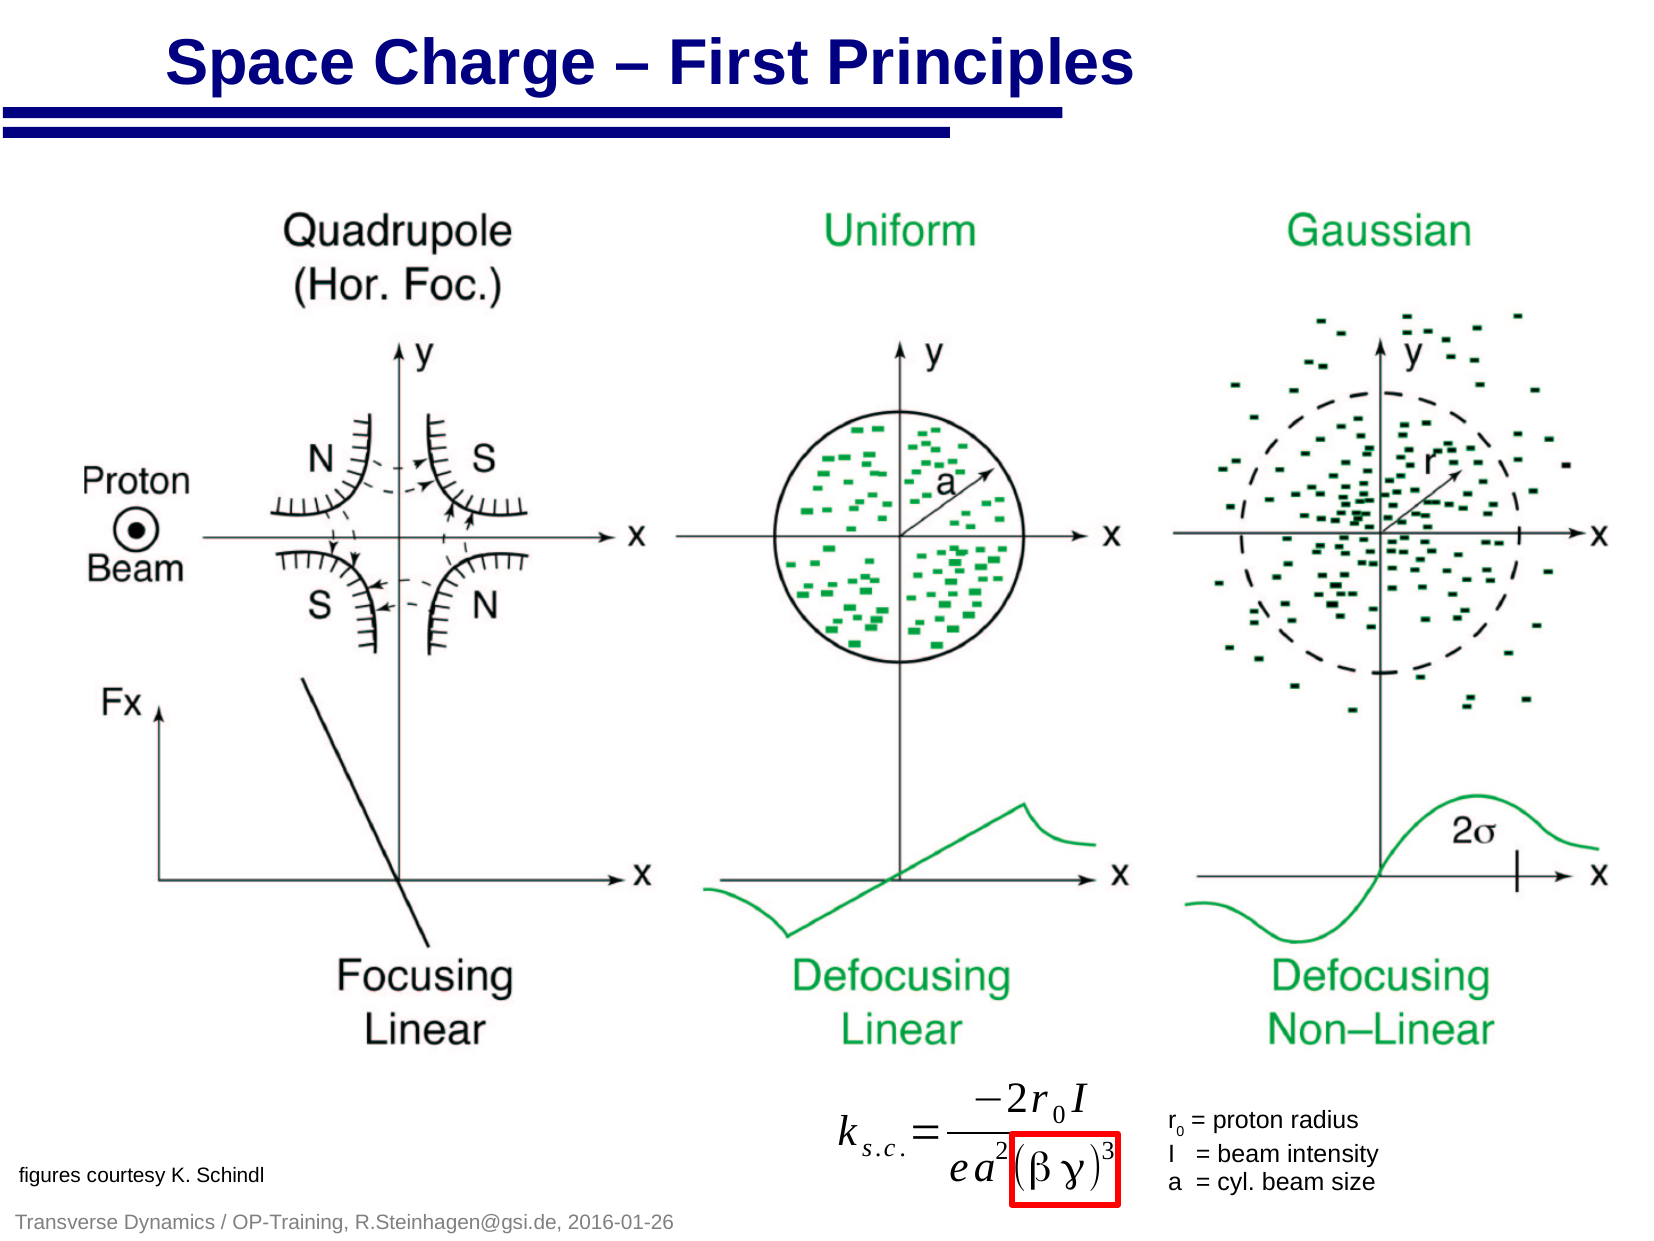

# Space Charge – First Principles
r0 = proton radius
I = beam intensity
a = cyl. beam size
figures courtesy K. Schindl